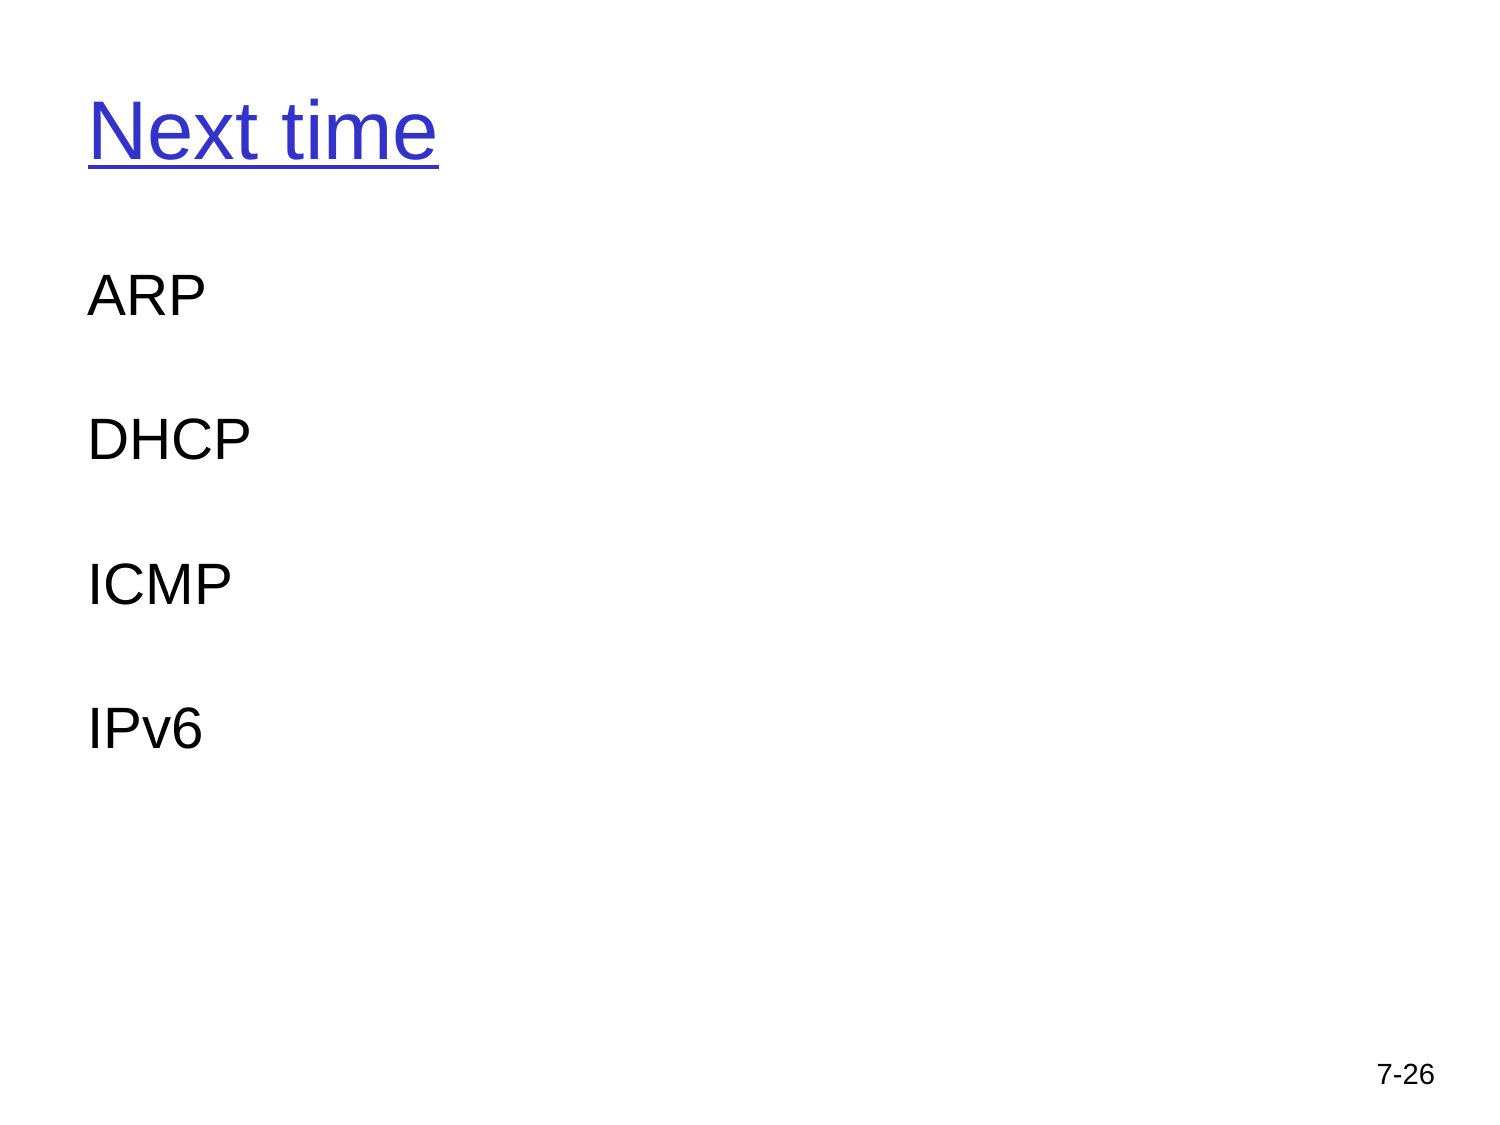

# Next time
ARP
DHCP
ICMP
IPv6
26